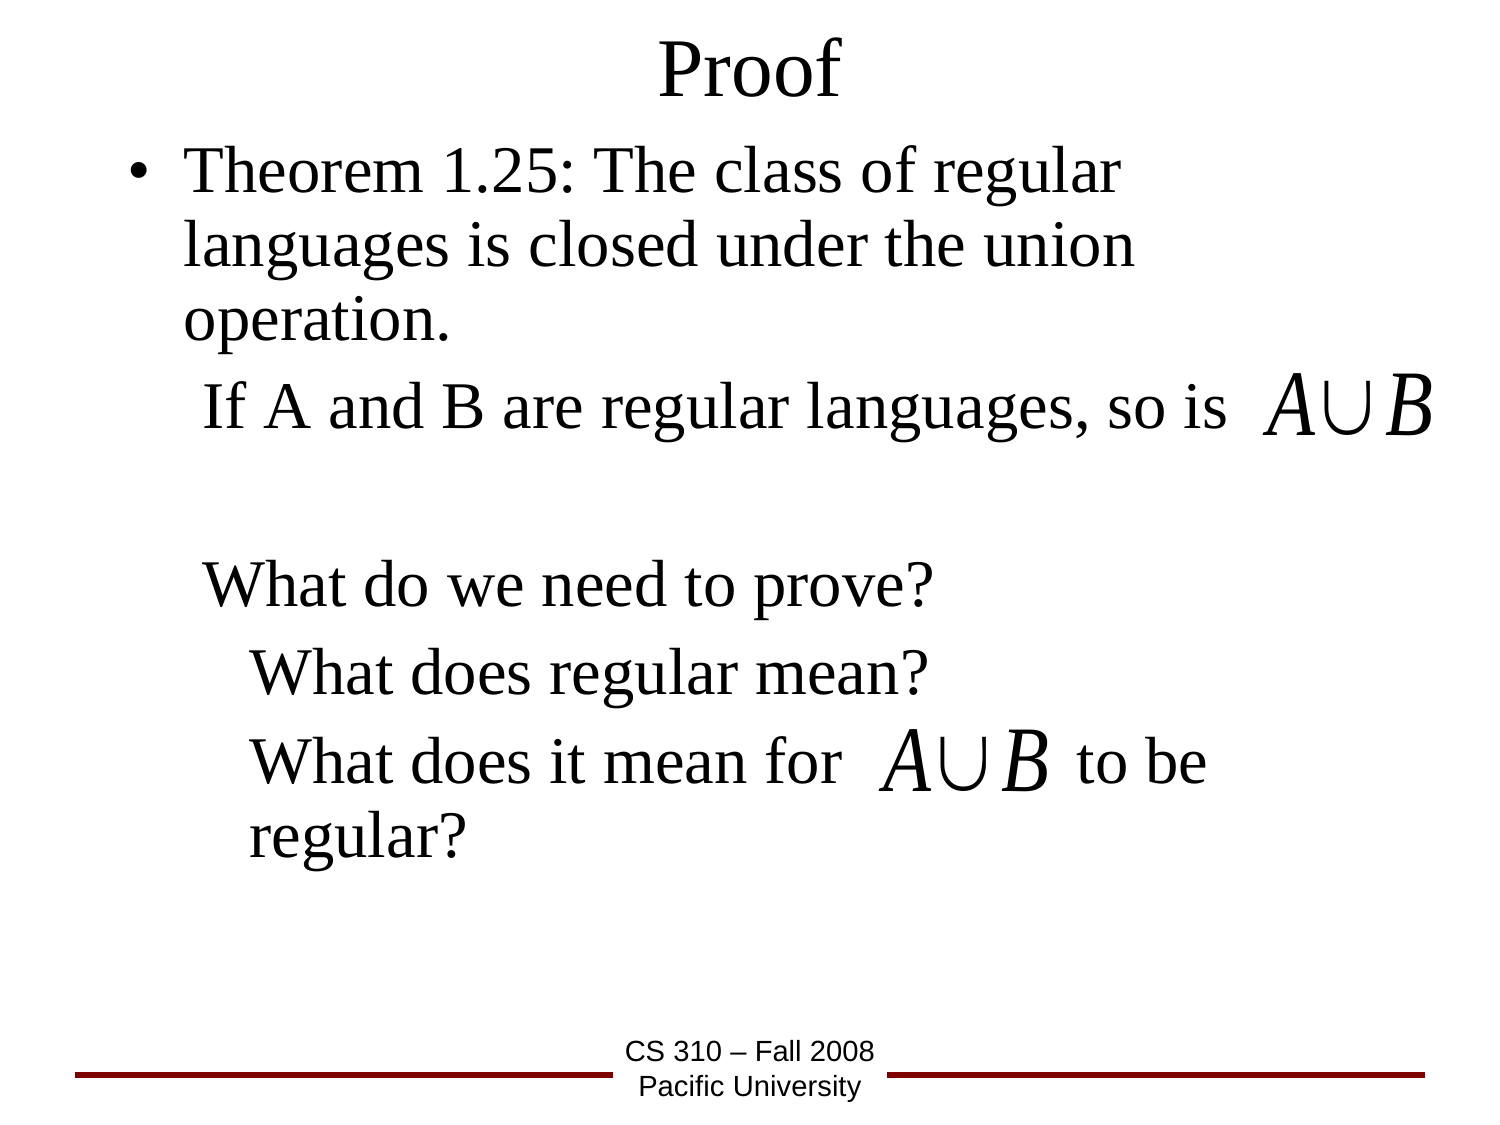

# Proof
Theorem 1.25: The class of regular languages is closed under the union operation.
If A and B are regular languages, so is
What do we need to prove?
	What does regular mean?
	What does it mean for to be regular?